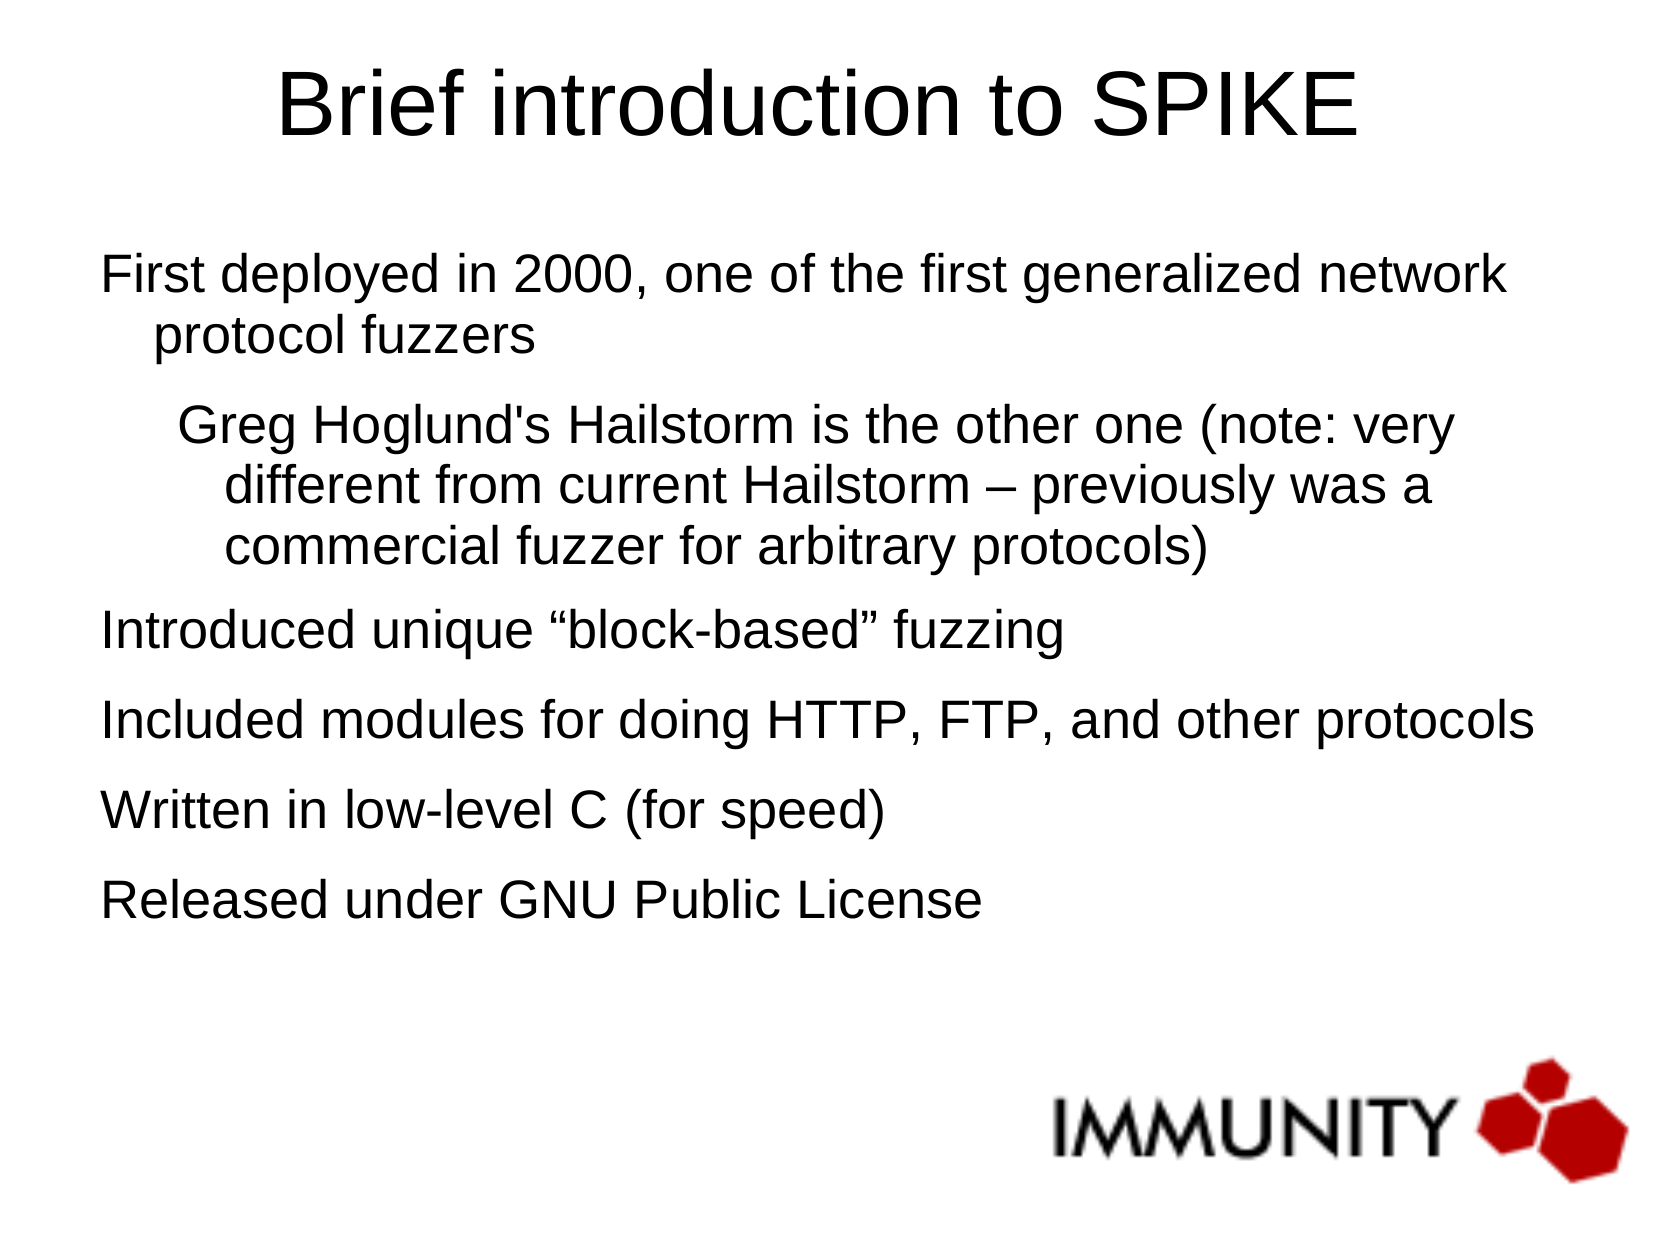

# Brief introduction to SPIKE
First deployed in 2000, one of the first generalized network protocol fuzzers
Greg Hoglund's Hailstorm is the other one (note: very different from current Hailstorm – previously was a commercial fuzzer for arbitrary protocols)
Introduced unique “block-based” fuzzing
Included modules for doing HTTP, FTP, and other protocols
Written in low-level C (for speed)
Released under GNU Public License